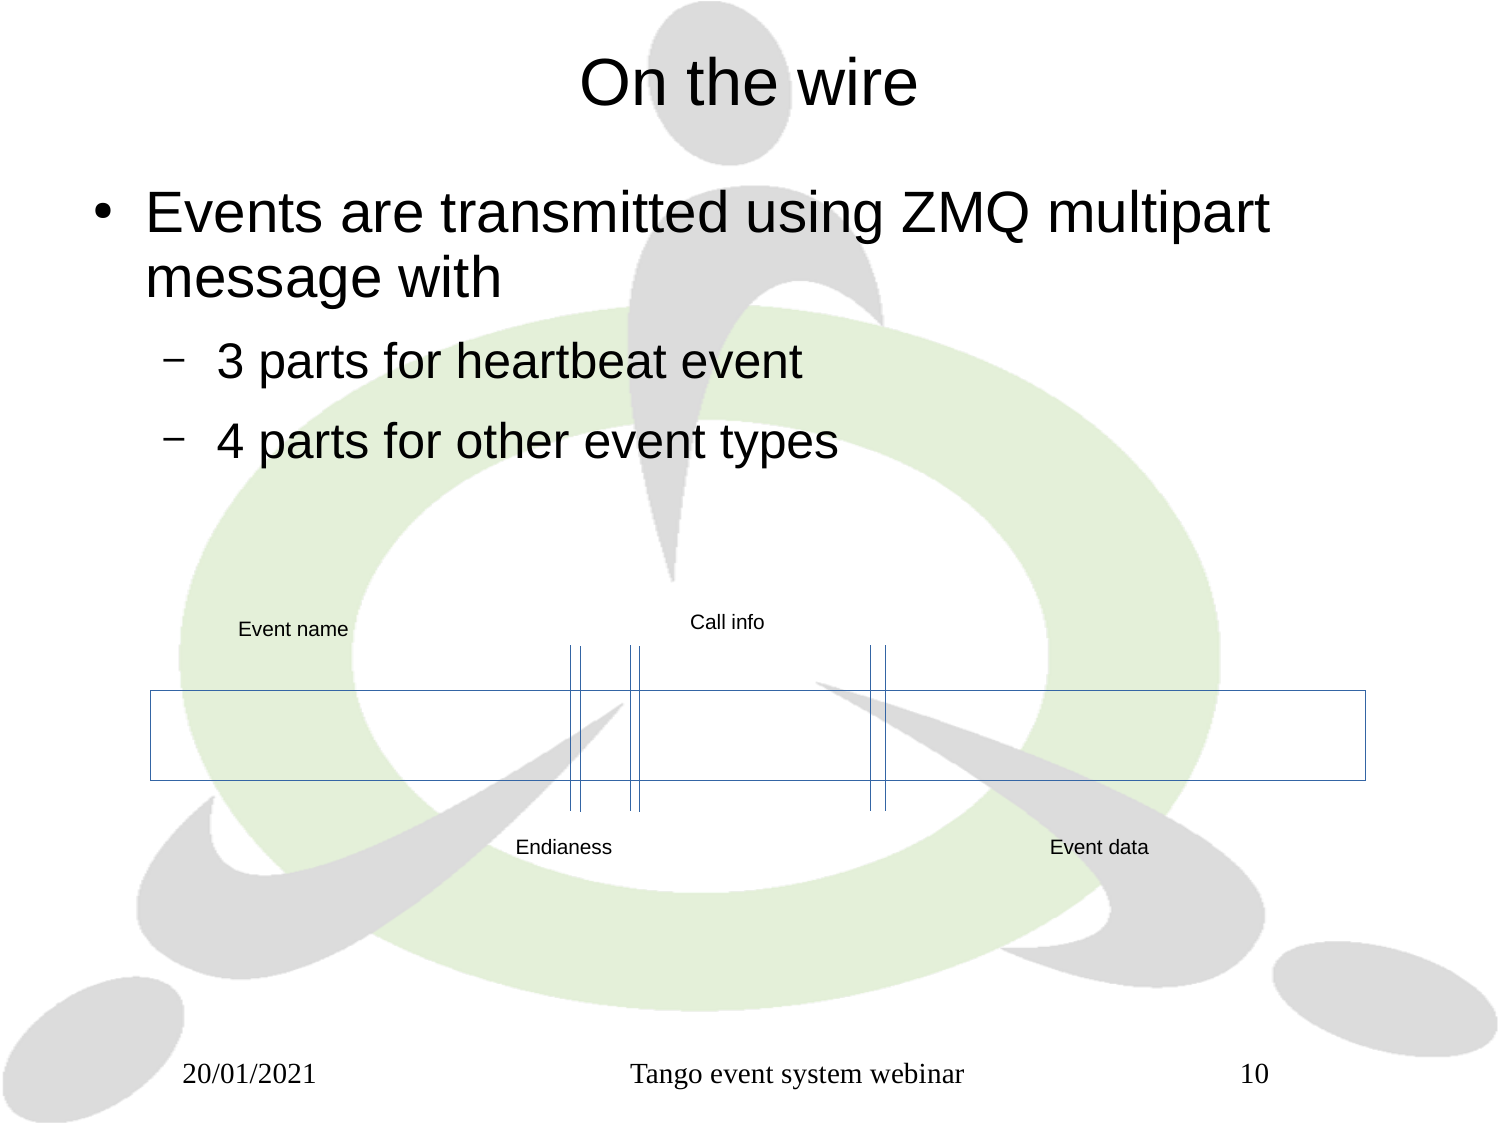

# On the wire
Events are transmitted using ZMQ multipart message with
3 parts for heartbeat event
4 parts for other event types
Call info
Event name
Endianess
Event data
20/01/2021
Tango event system webinar
10